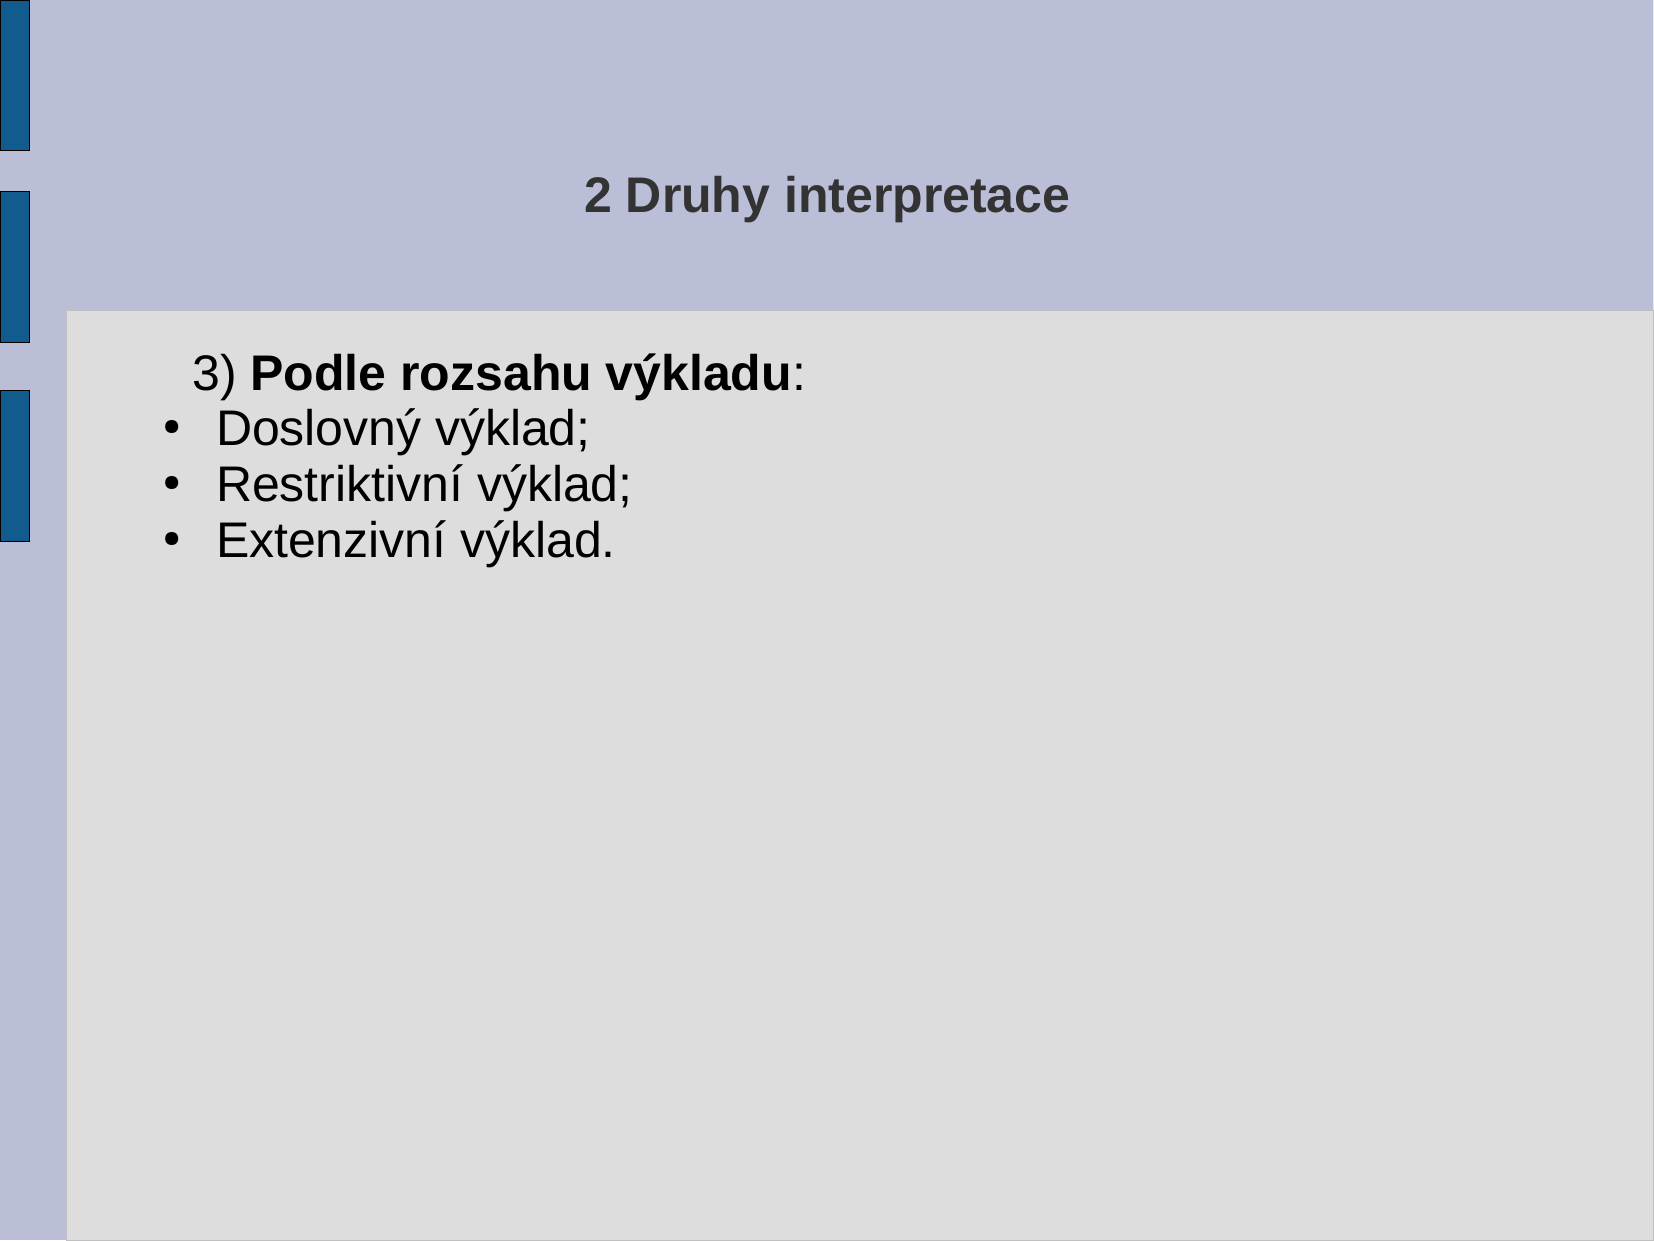

# 2 Druhy interpretace
3) Podle rozsahu výkladu:
Doslovný výklad;
Restriktivní výklad;
Extenzivní výklad.